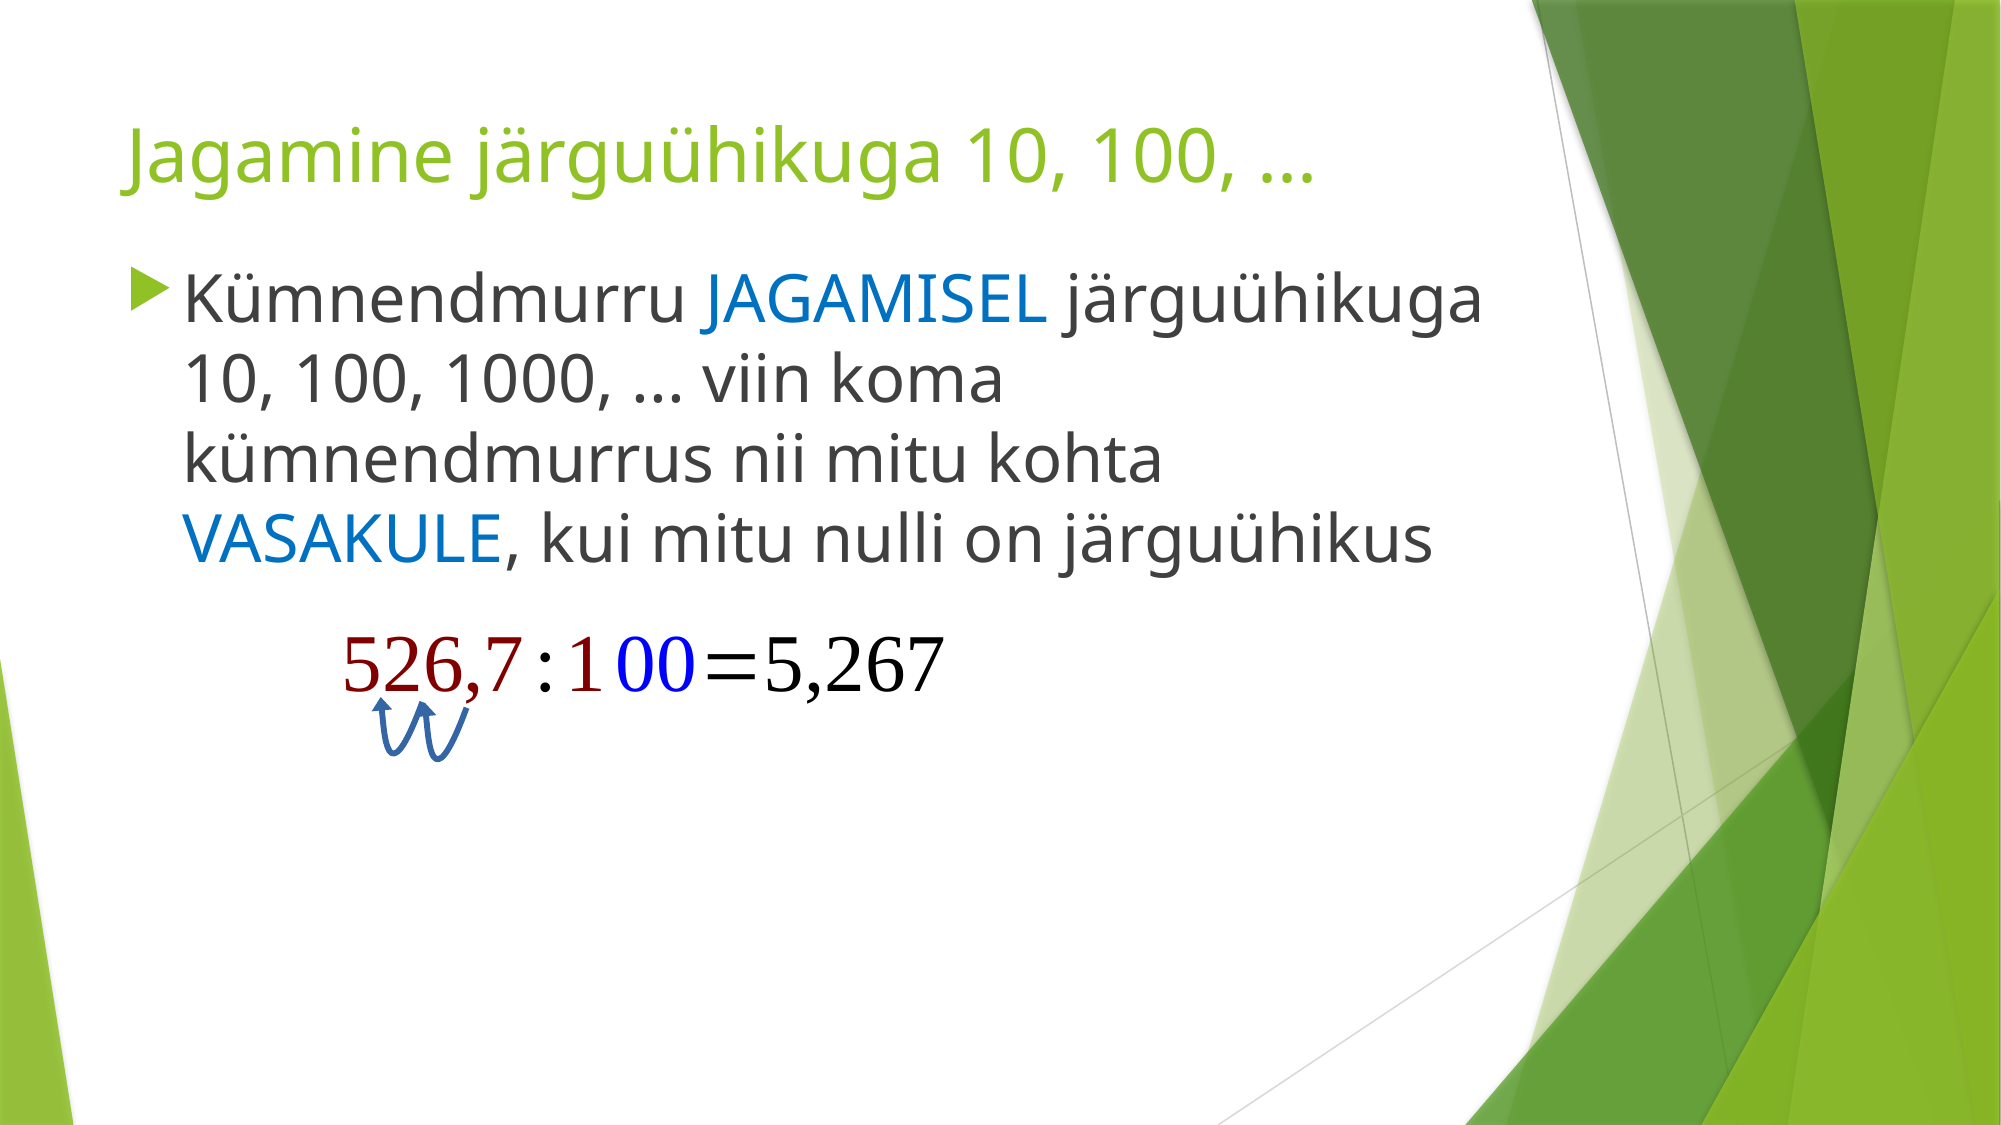

# Jagamine järguühikuga 10, 100, ...
Kümnendmurru JAGAMISEL järguühikuga 10, 100, 1000, ... viin koma kümnendmurrus nii mitu kohta VASAKULE, kui mitu nulli on järguühikus